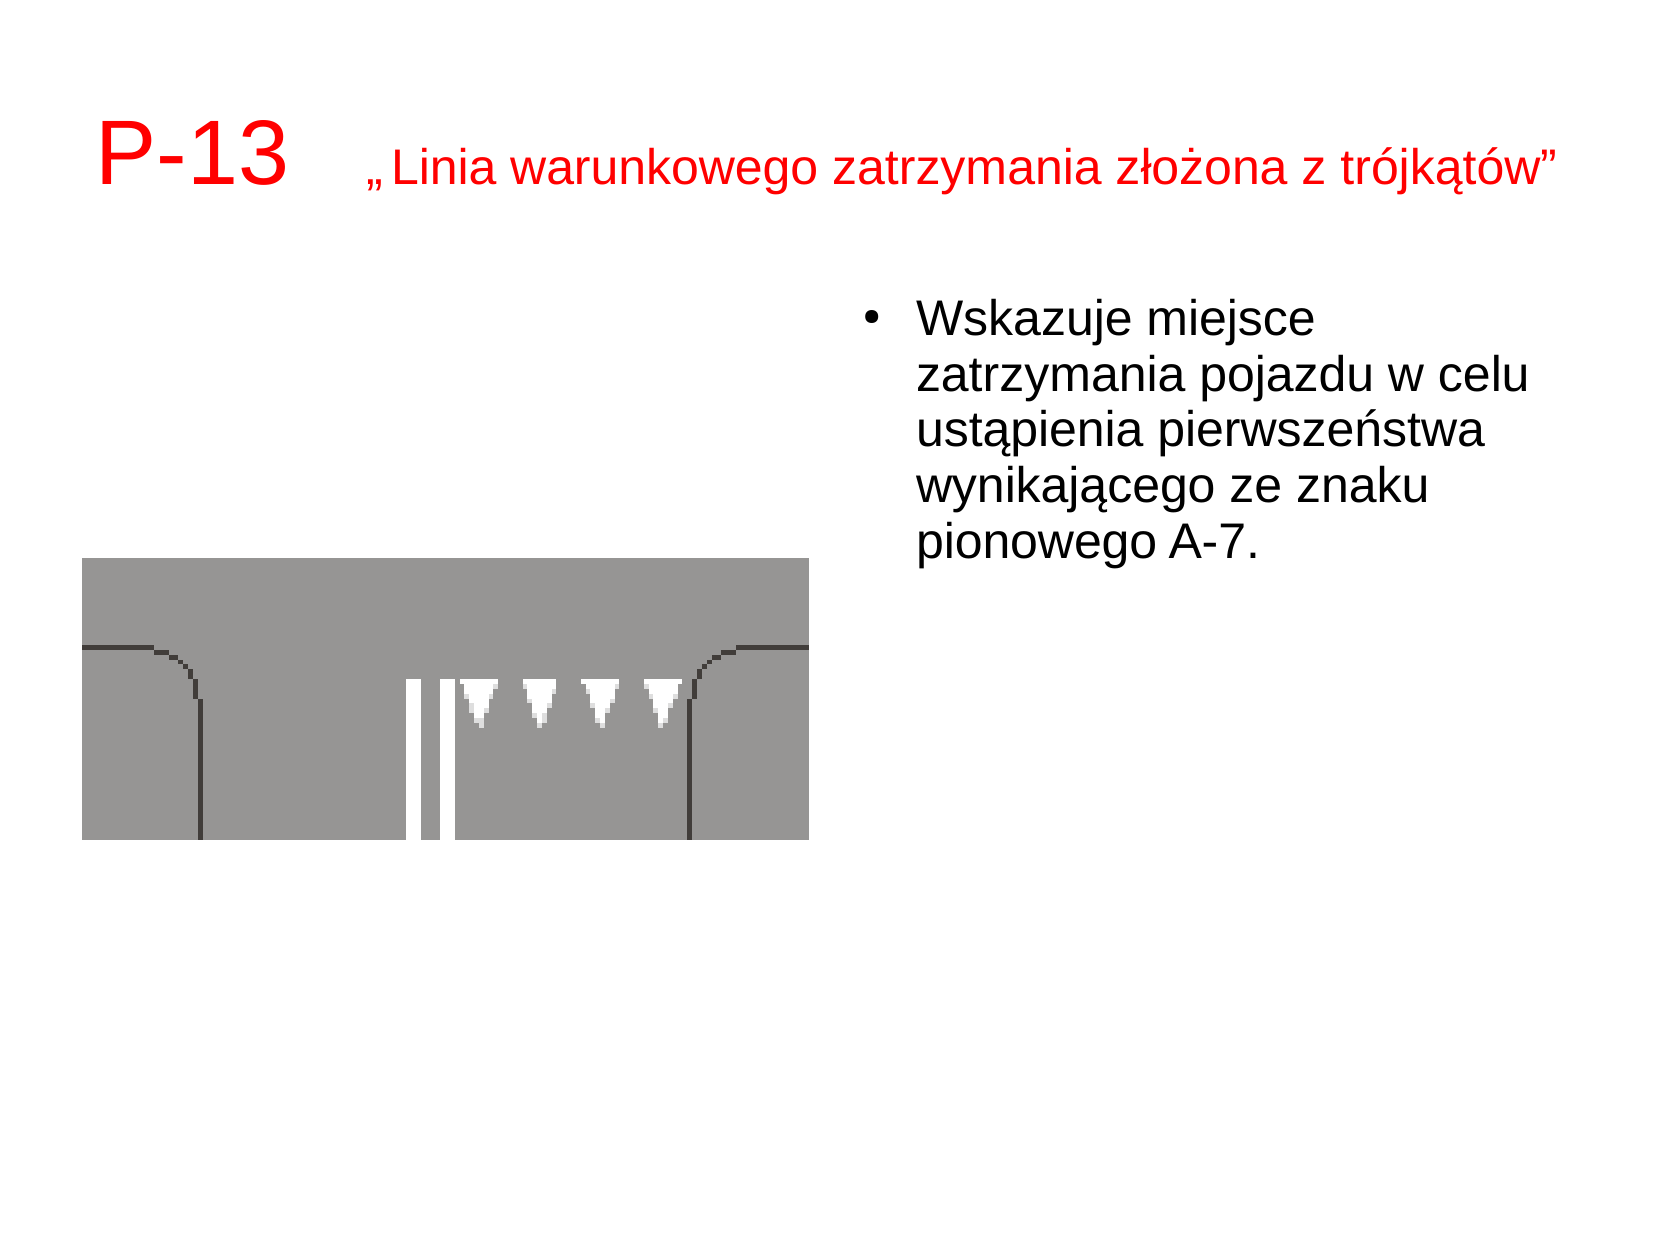

# P-13 „	Linia warunkowego zatrzymania złożona z trójkątów”
Wskazuje miejsce zatrzymania pojazdu w celu ustąpienia pierwszeństwa wynikającego ze znaku pionowego A-7.